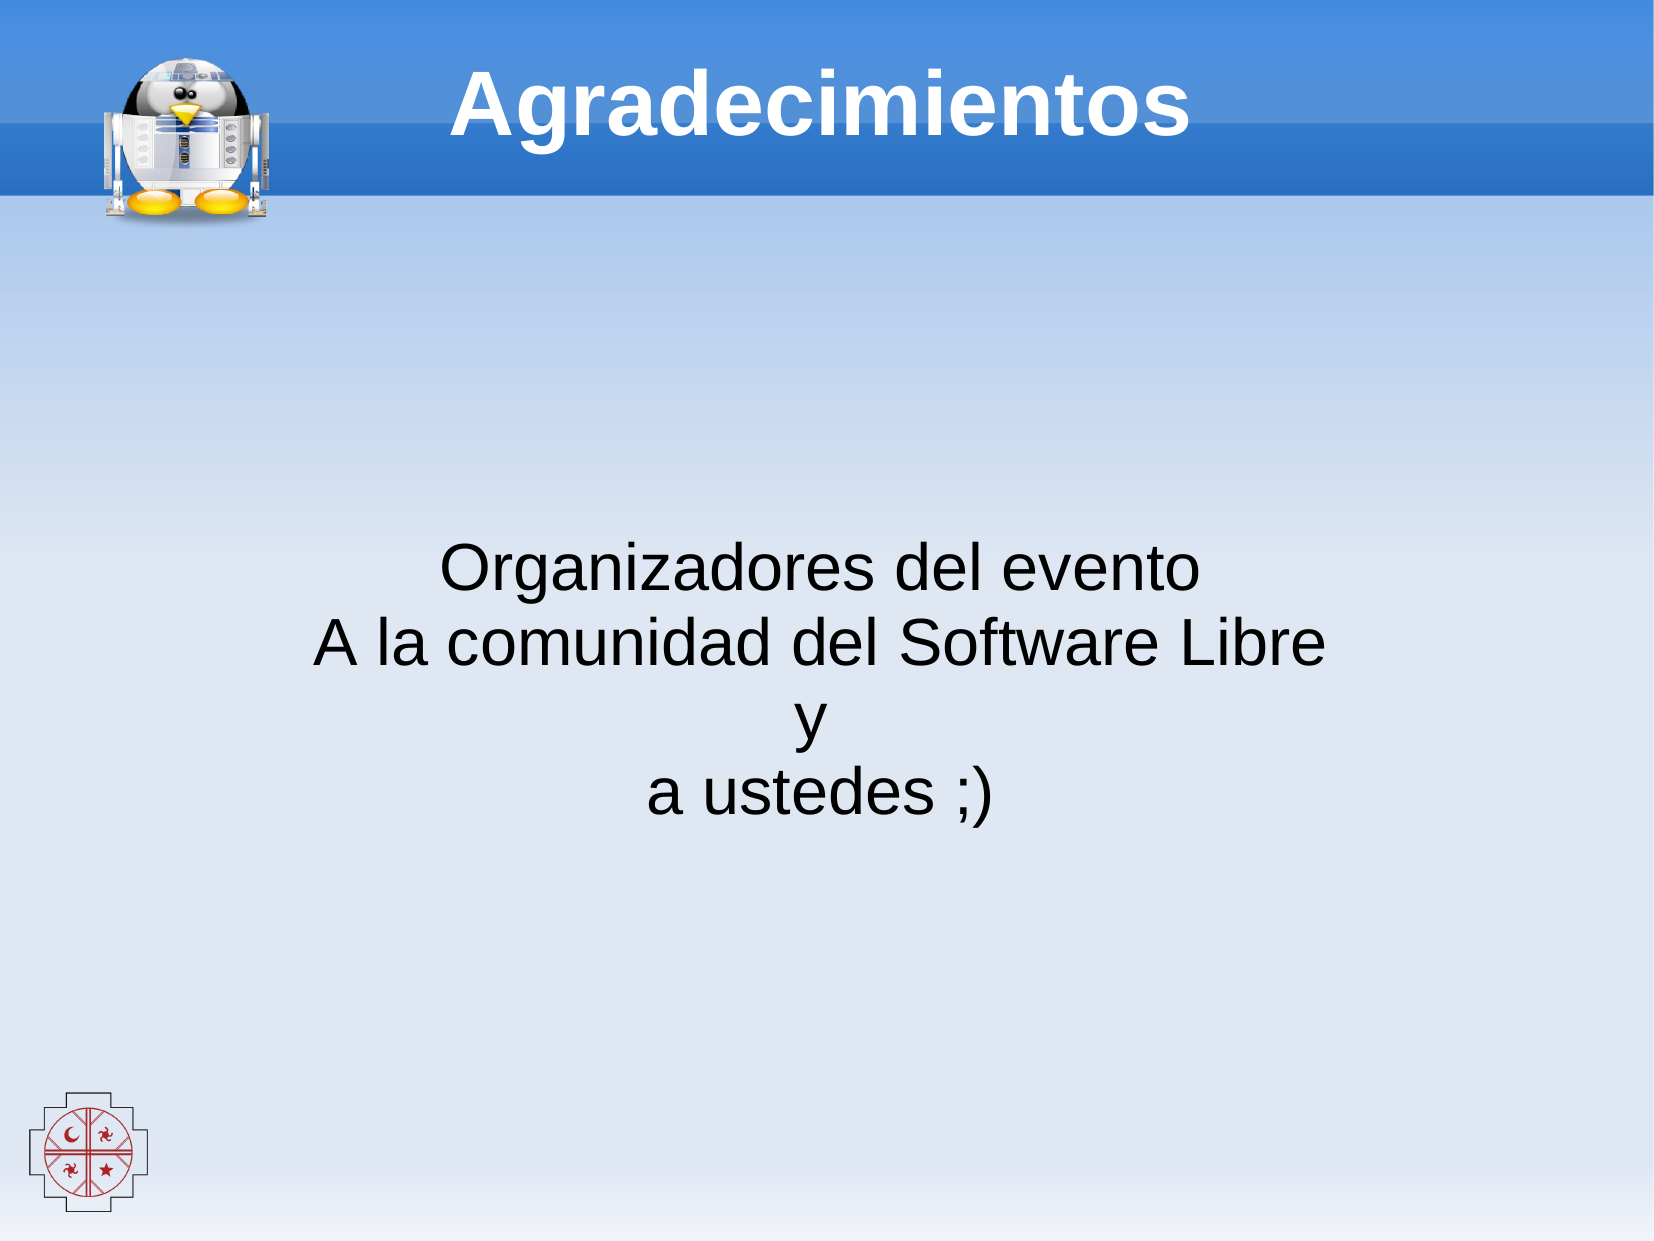

# Agradecimientos
Organizadores del evento
A la comunidad del Software Libre
y
a ustedes ;)